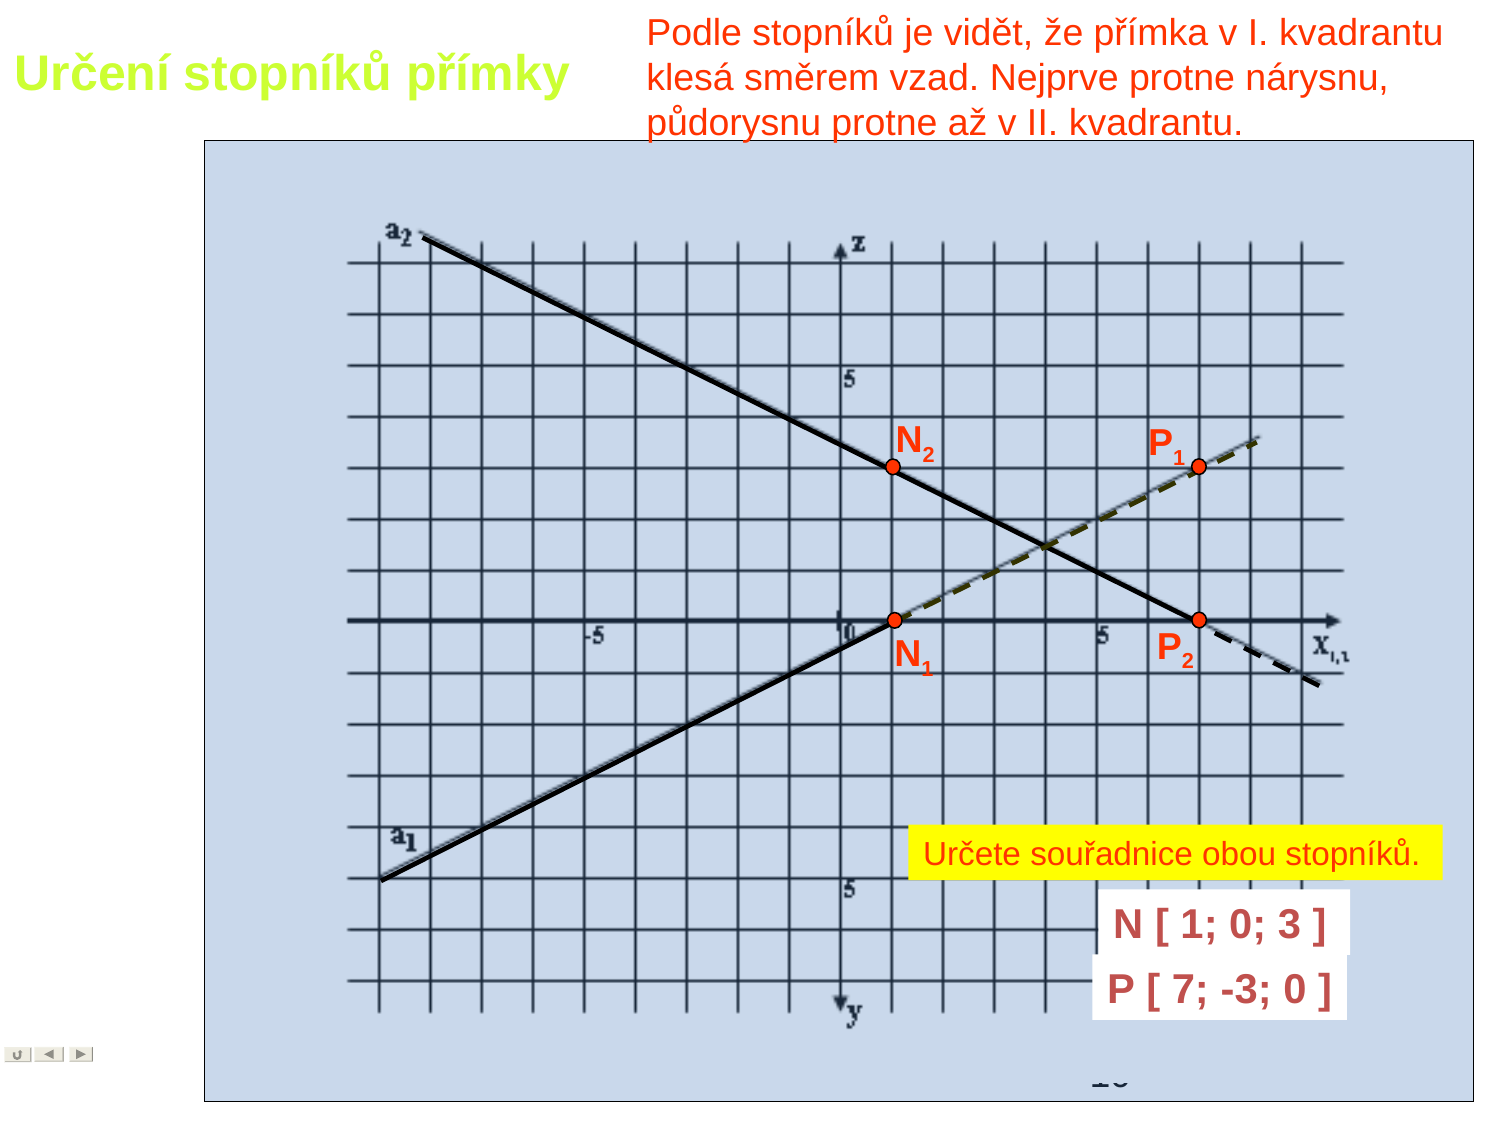

Podle stopníků je vidět, že přímka v I. kvadrantu klesá směrem vzad. Nejprve protne nárysnu, půdorysnu protne až v II. kvadrantu.
Určení stopníků přímky
N2
P1
P2
N1
Určete souřadnice obou stopníků.
N [ 1; 0; 3 ]
P [ 7; -3; 0 ]
10